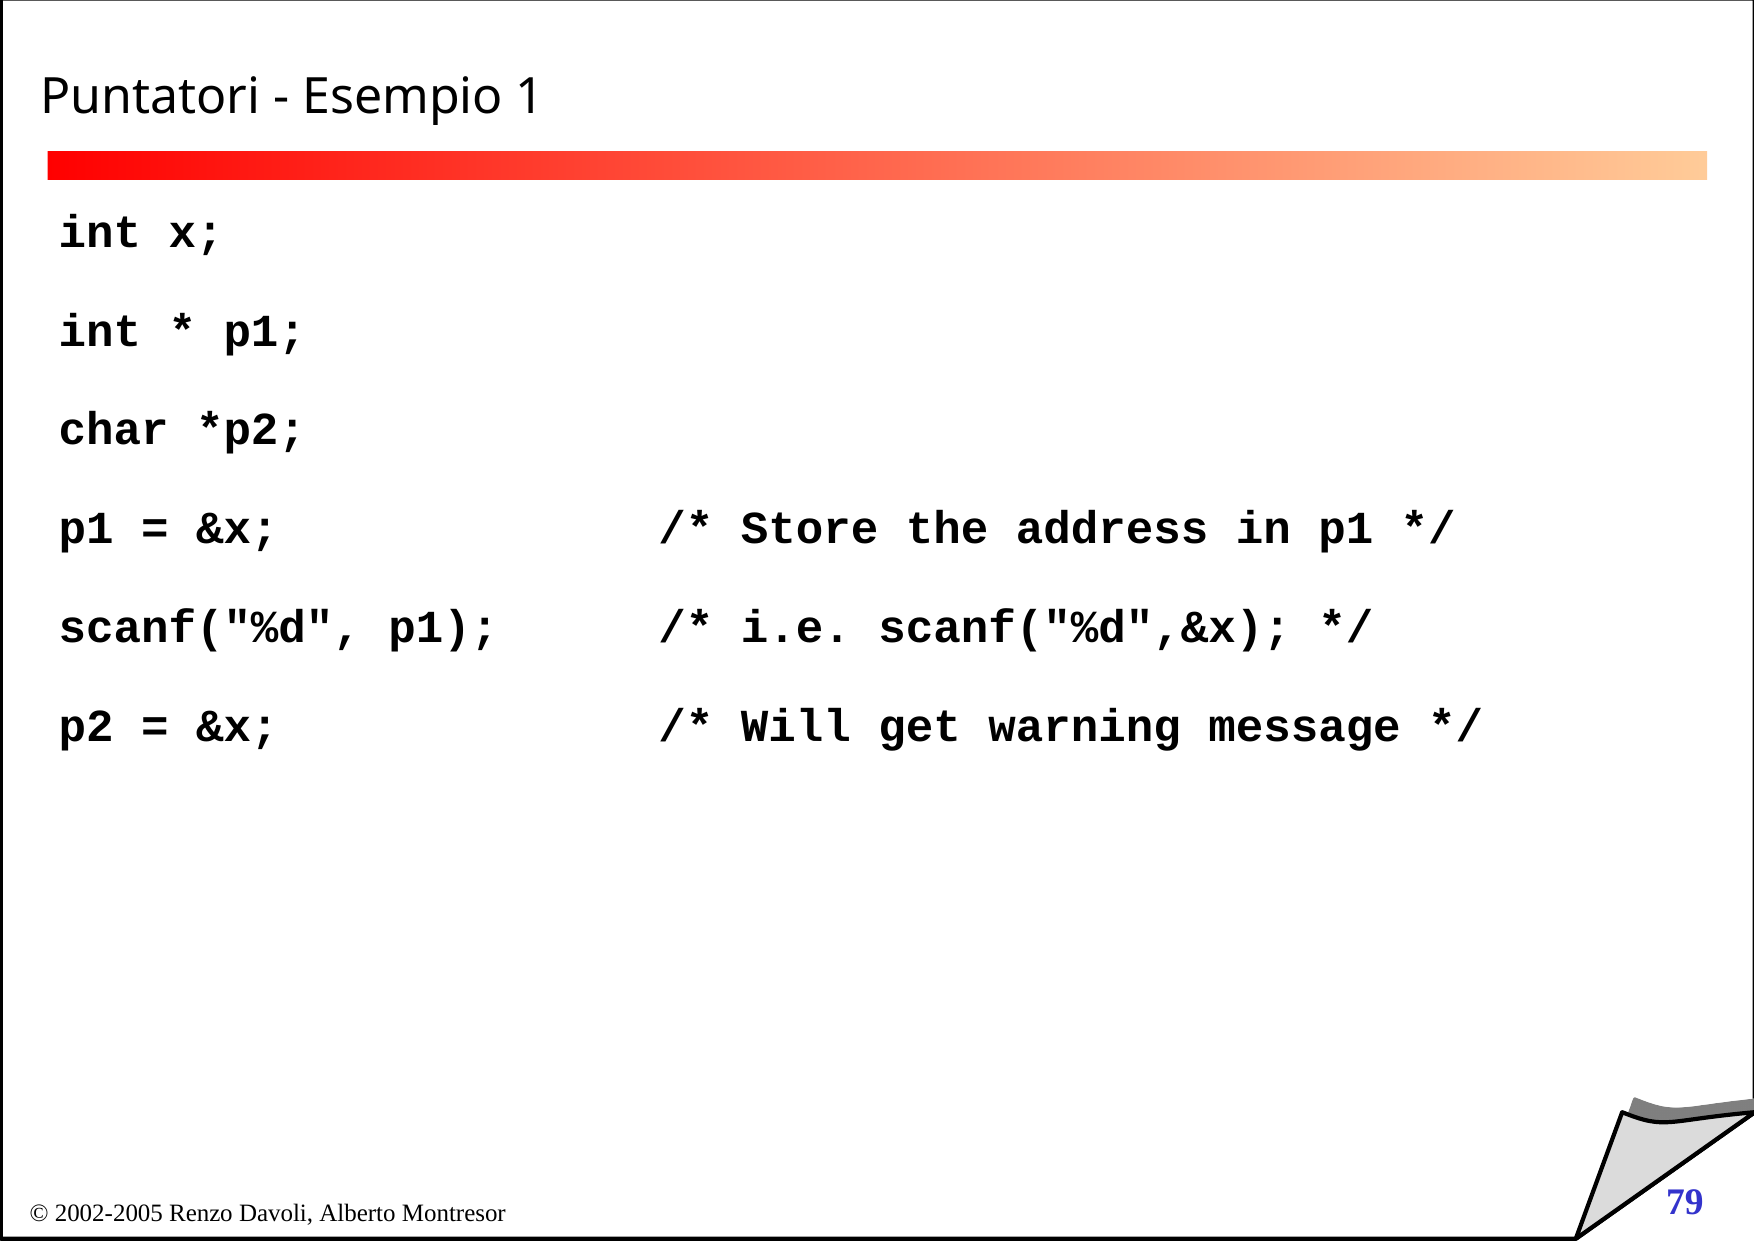

# Puntatori - Esempio 1
int x;
int * p1;
char *p2;
p1 = &x;			/* Store the address in p1 */
scanf("%d", p1);		/* i.e. scanf("%d",&x); */
p2 = &x; 	 	/* Will get warning message */